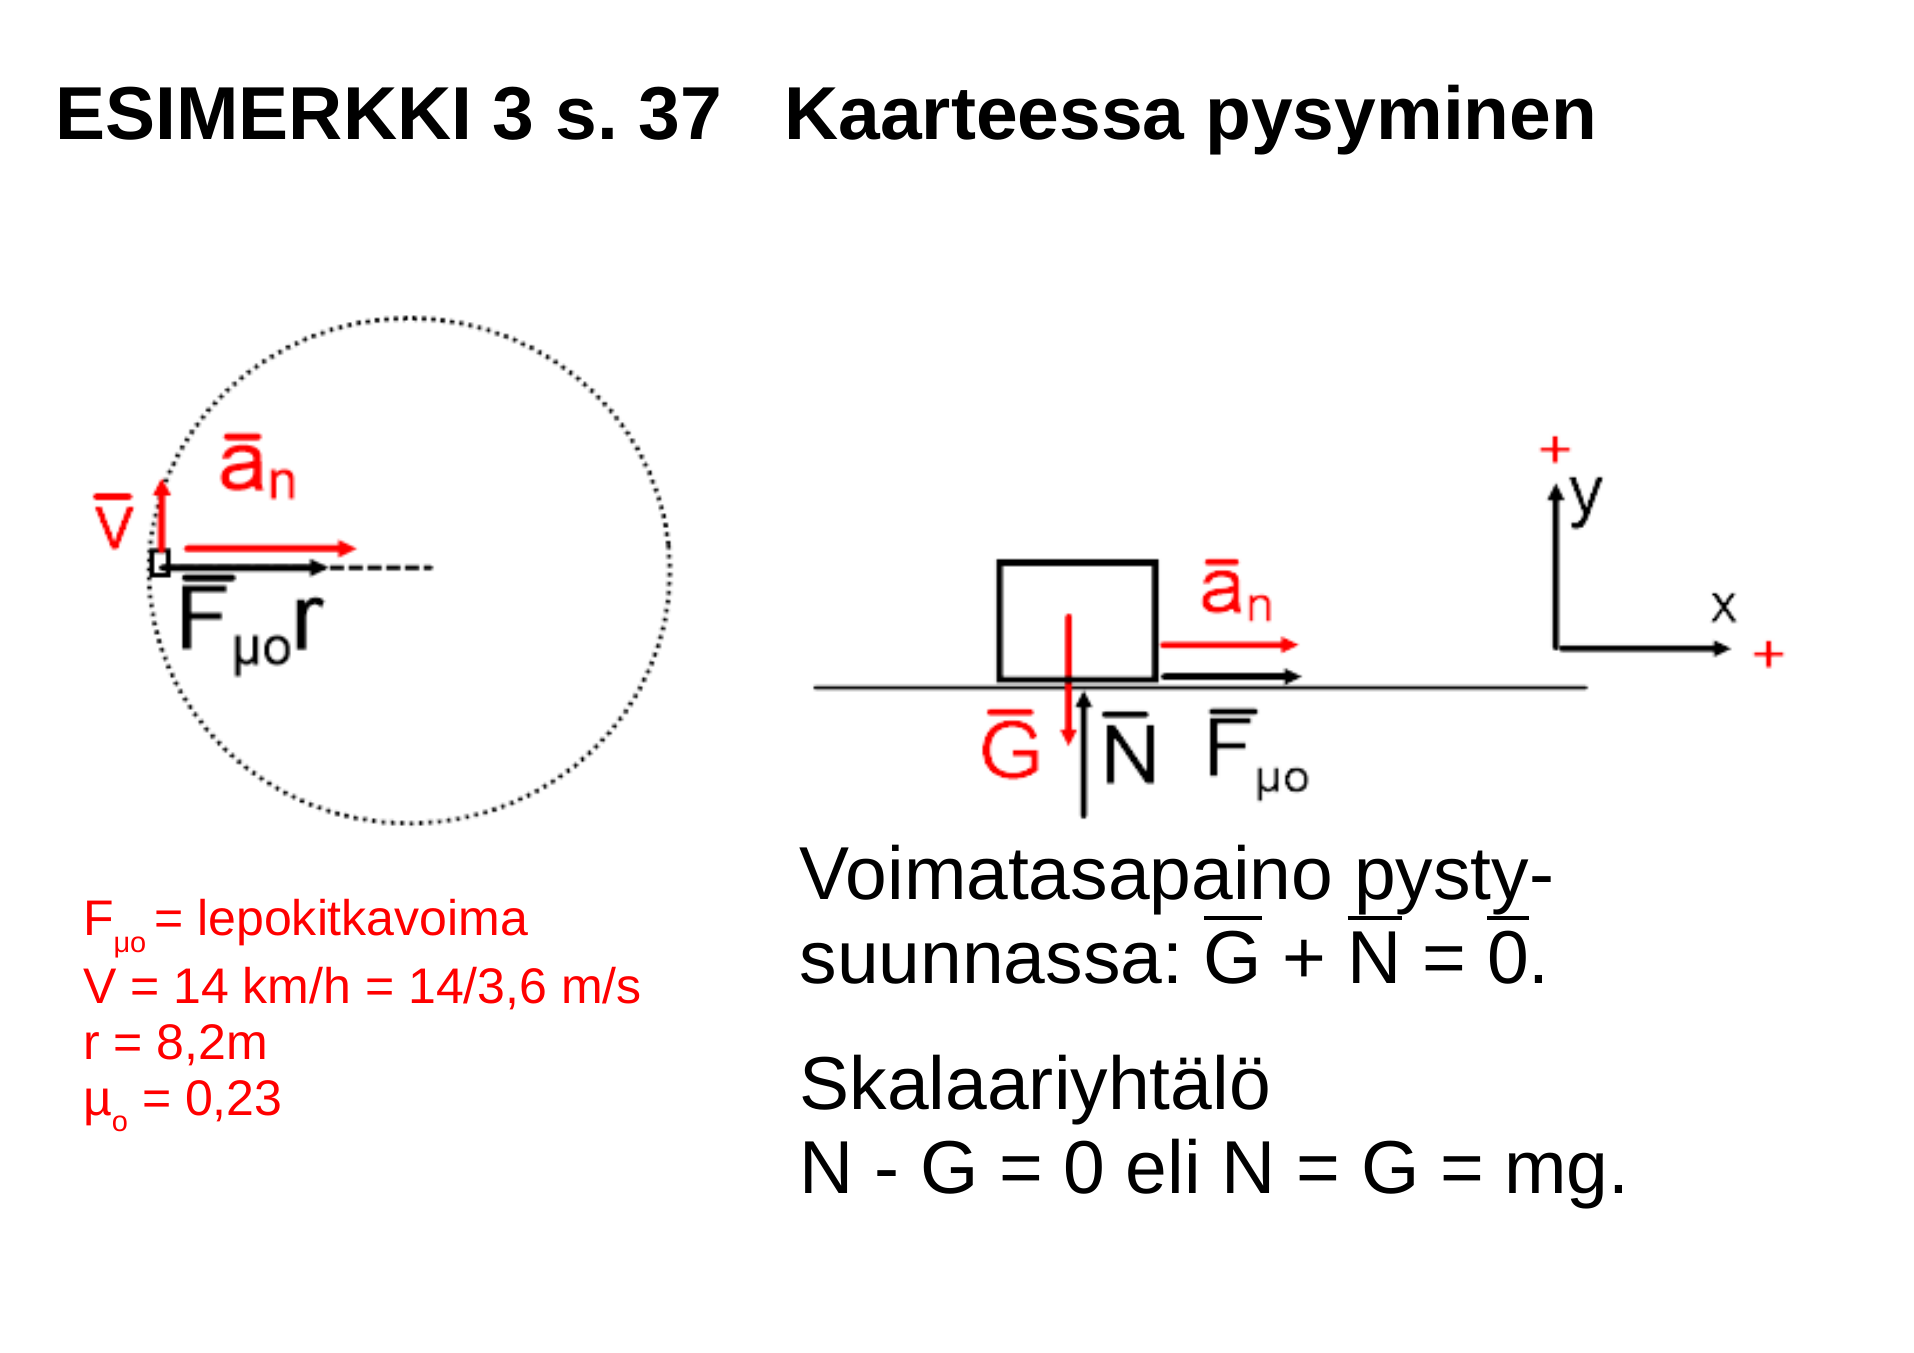

ESIMERKKI 3 s. 37 Kaarteessa pysyminen
a) Voimakuvio:
Voimatasapaino pysty-suunnassa: G + N = 0.
Skalaariyhtälö
N - G = 0 eli N = G = mg.
Fμo = lepokitkavoima
V = 14 km/h = 14/3,6 m/s
r = 8,2m
µo = 0,23